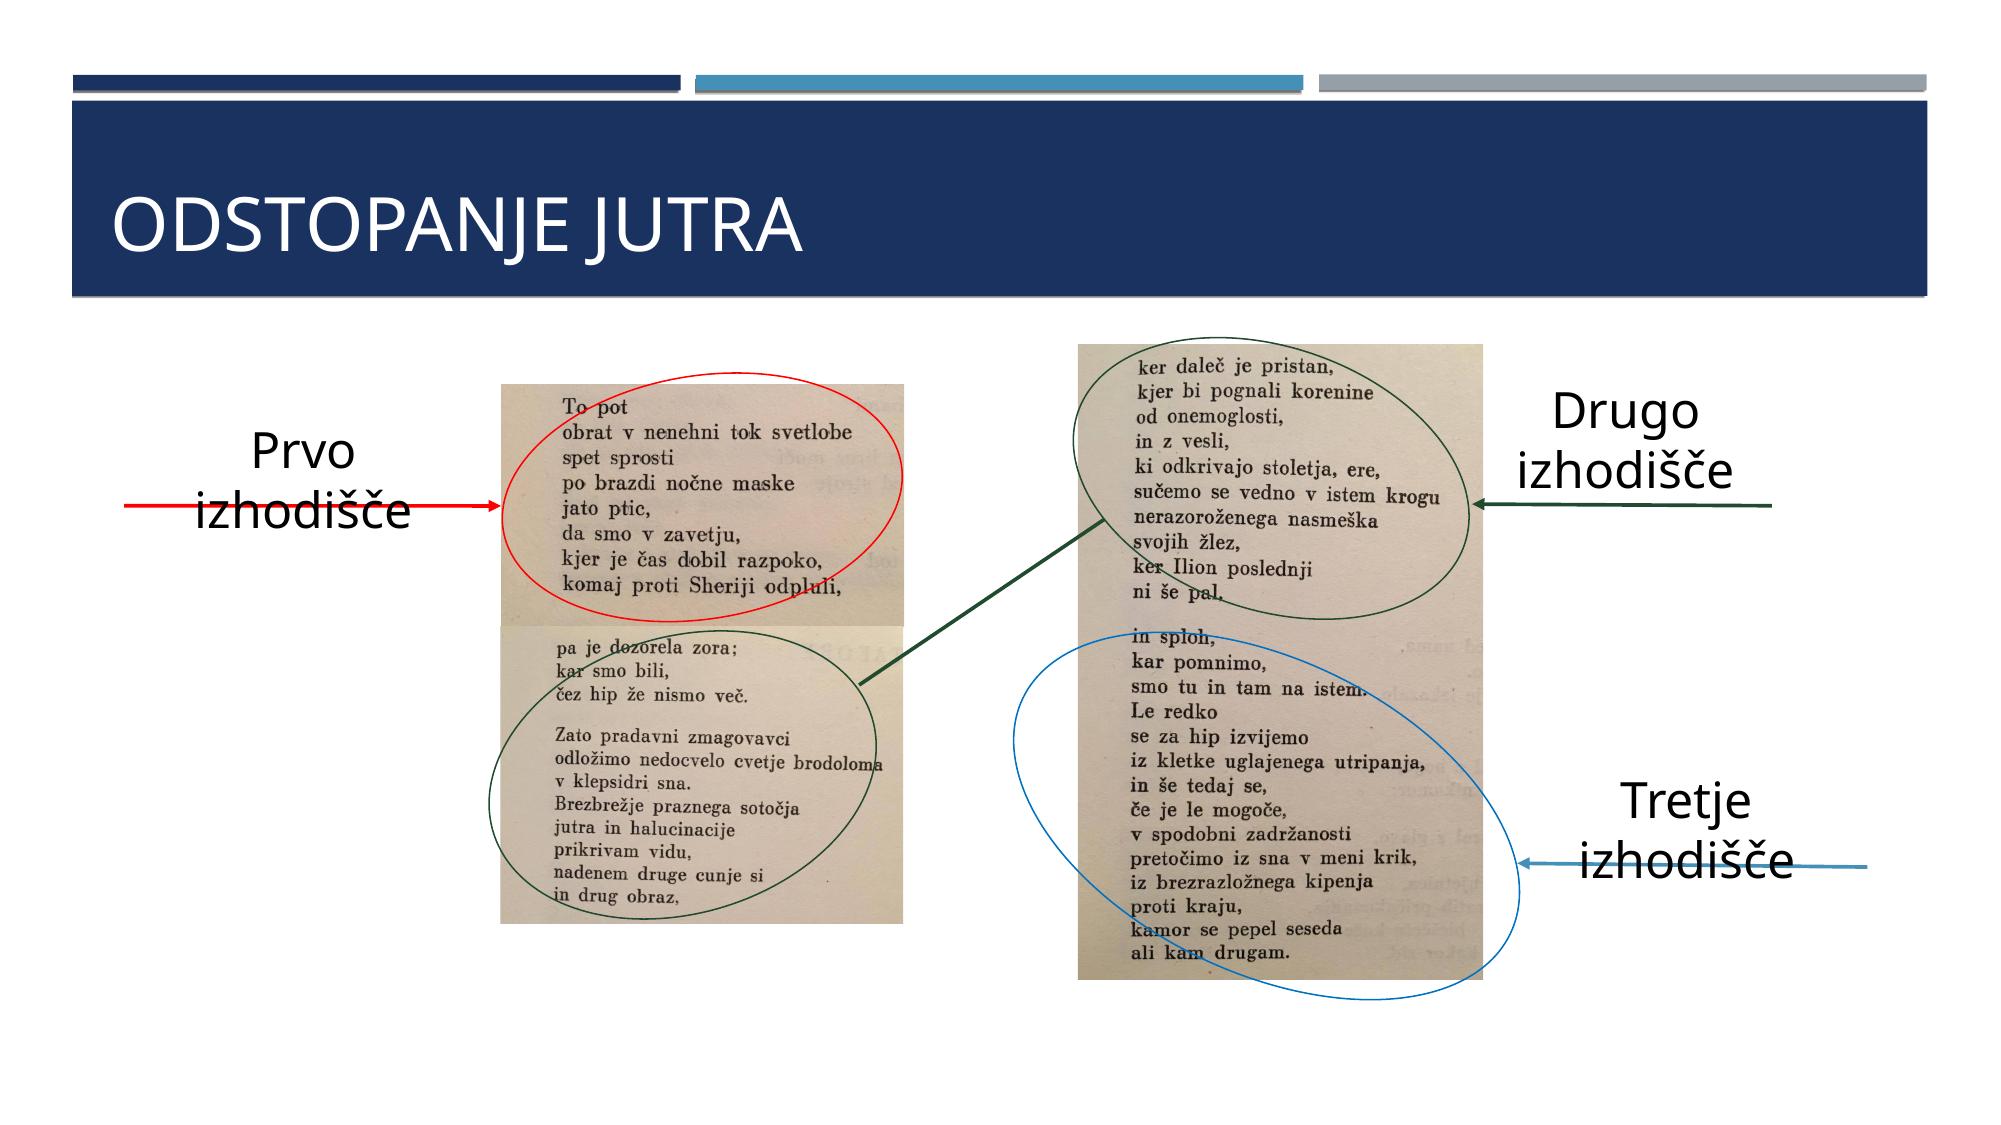

# Odstopanje jutra
Drugo izhodišče
Prvo izhodišče
Tretje izhodišče